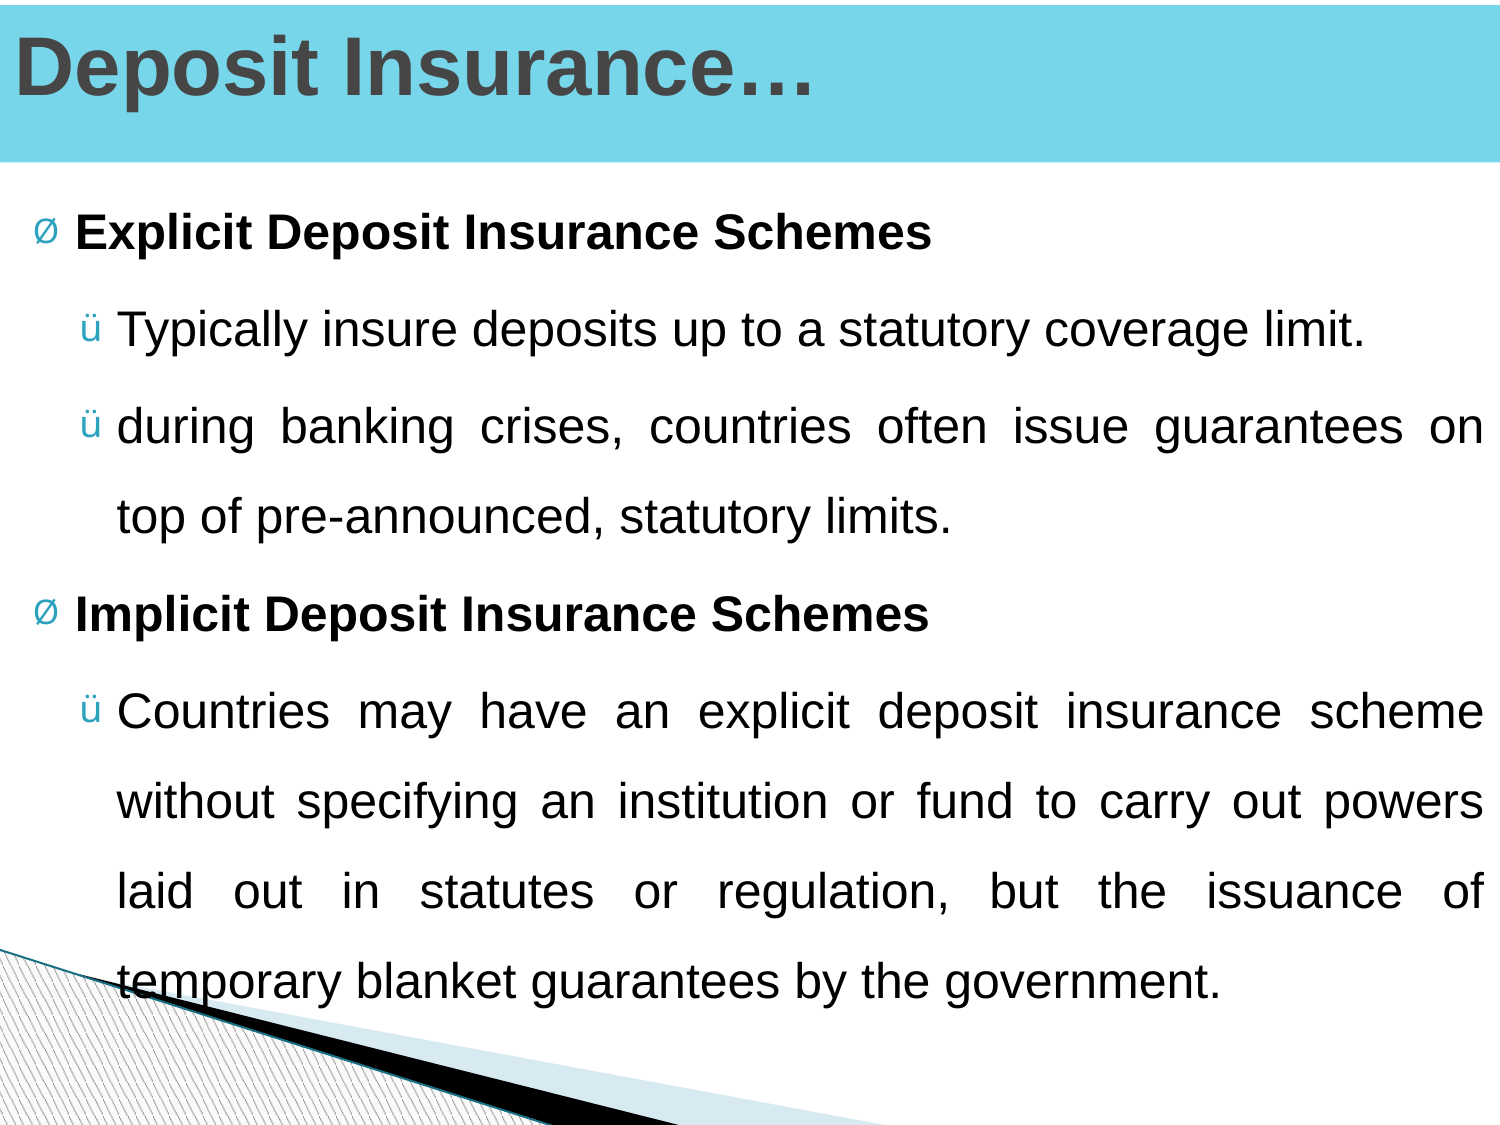

Deposit Insurance…
# Explicit Deposit Insurance Schemes
Typically insure deposits up to a statutory coverage limit.
during banking crises, countries often issue guarantees on top of pre-announced, statutory limits.
Implicit Deposit Insurance Schemes
Countries may have an explicit deposit insurance scheme without specifying an institution or fund to carry out powers laid out in statutes or regulation, but the issuance of temporary blanket guarantees by the government.